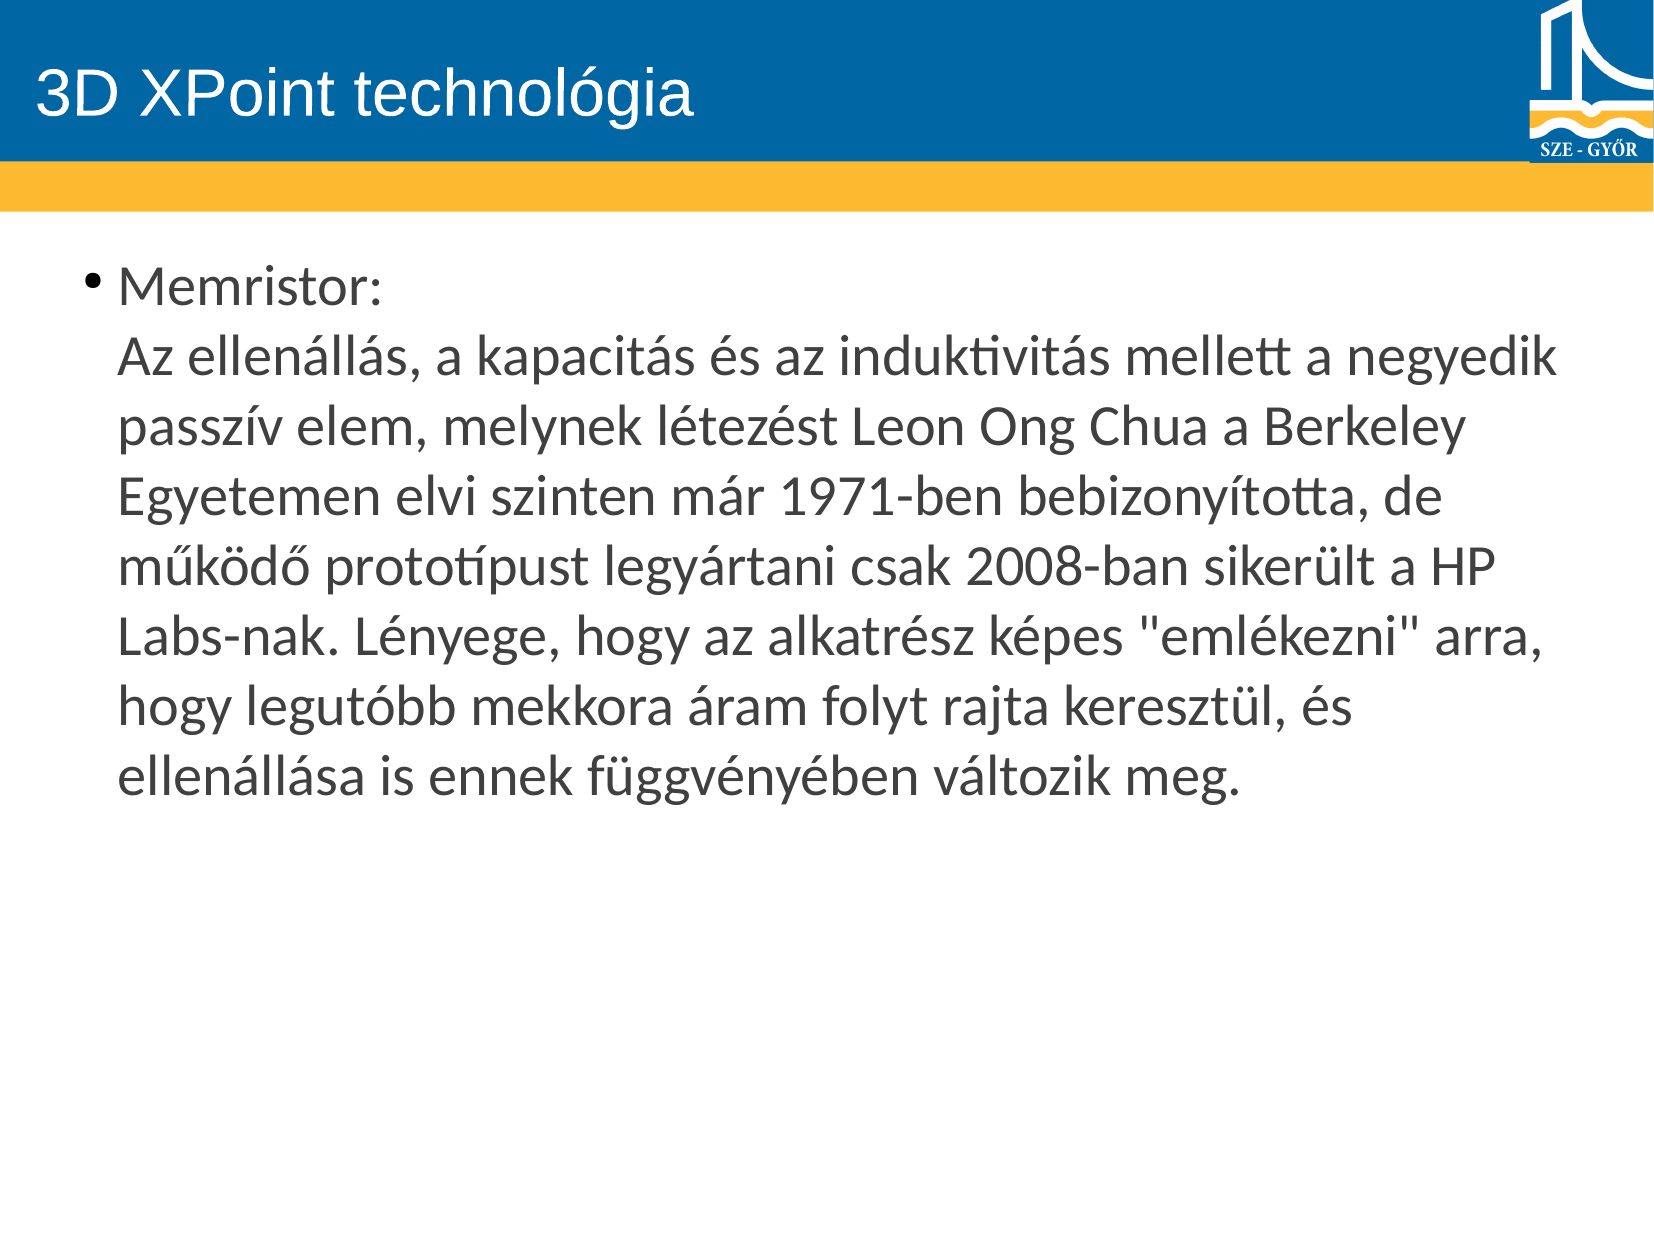

3D XPoint technológia
Memristor:
Az ellenállás, a kapacitás és az induktivitás mellett a negyedik passzív elem, melynek létezést Leon Ong Chua a Berkeley Egyetemen elvi szinten már 1971-ben bebizonyította, de működő prototípust legyártani csak 2008-ban sikerült a HP Labs-nak. Lényege, hogy az alkatrész képes "emlékezni" arra, hogy legutóbb mekkora áram folyt rajta keresztül, és ellenállása is ennek függvényében változik meg.